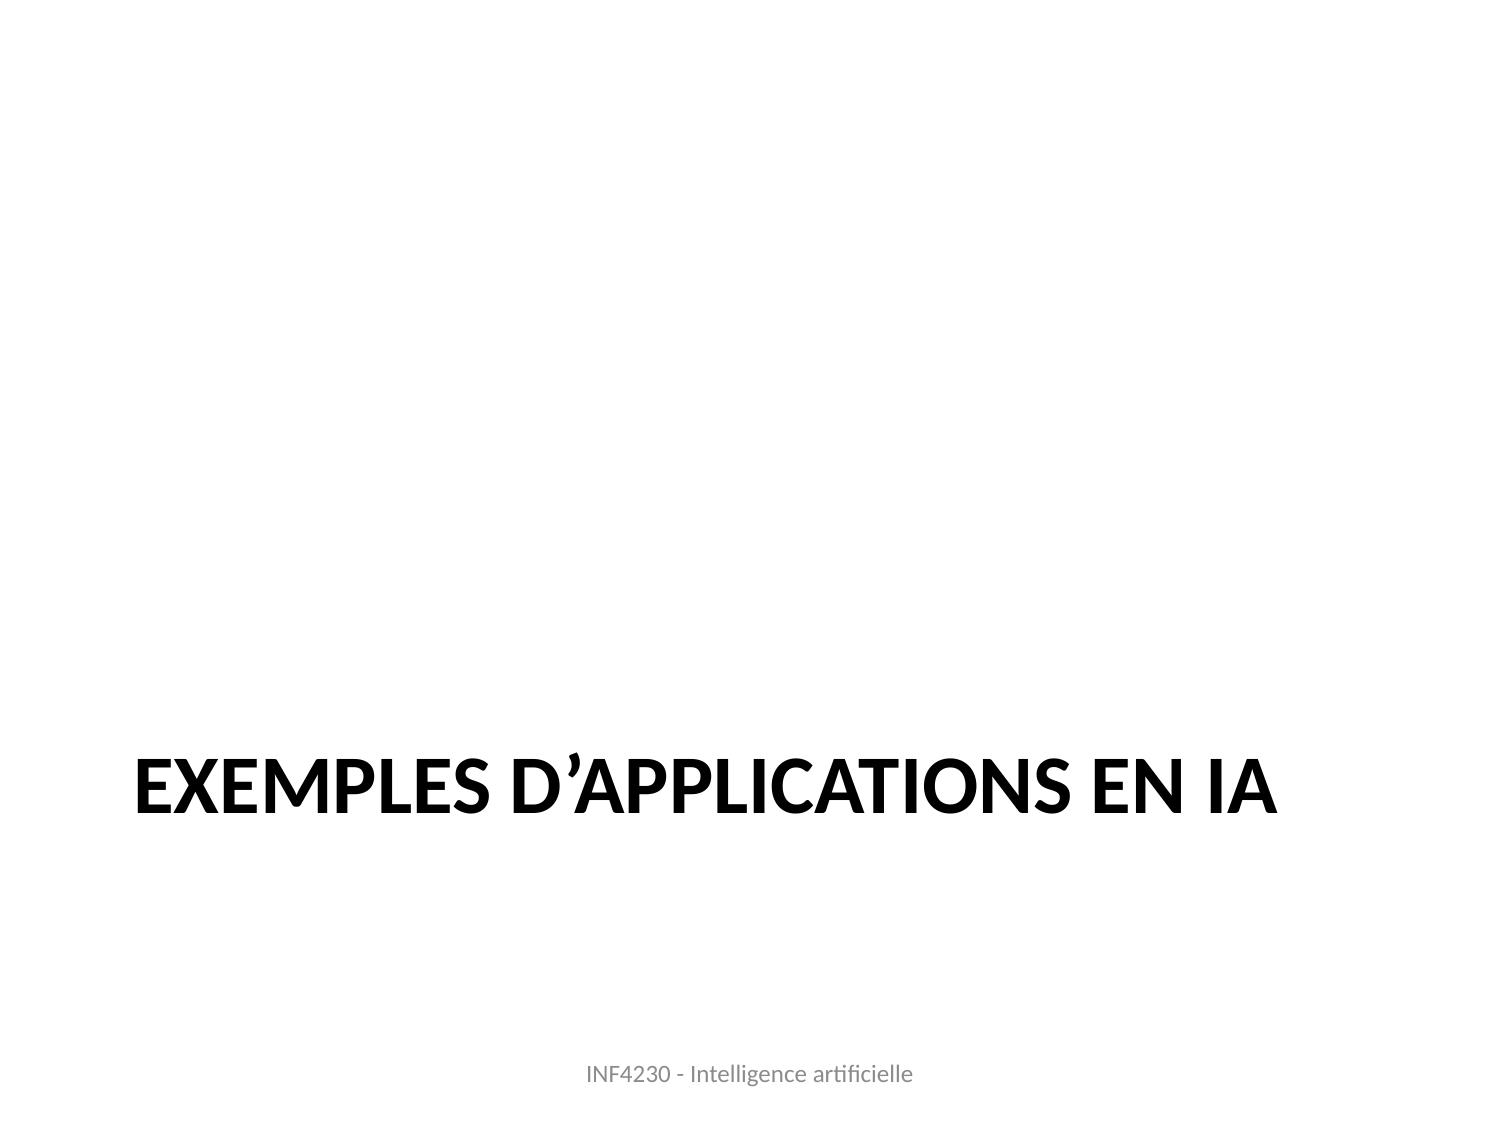

# Exemples d’Applications en IA
INF4230 - Intelligence artificielle